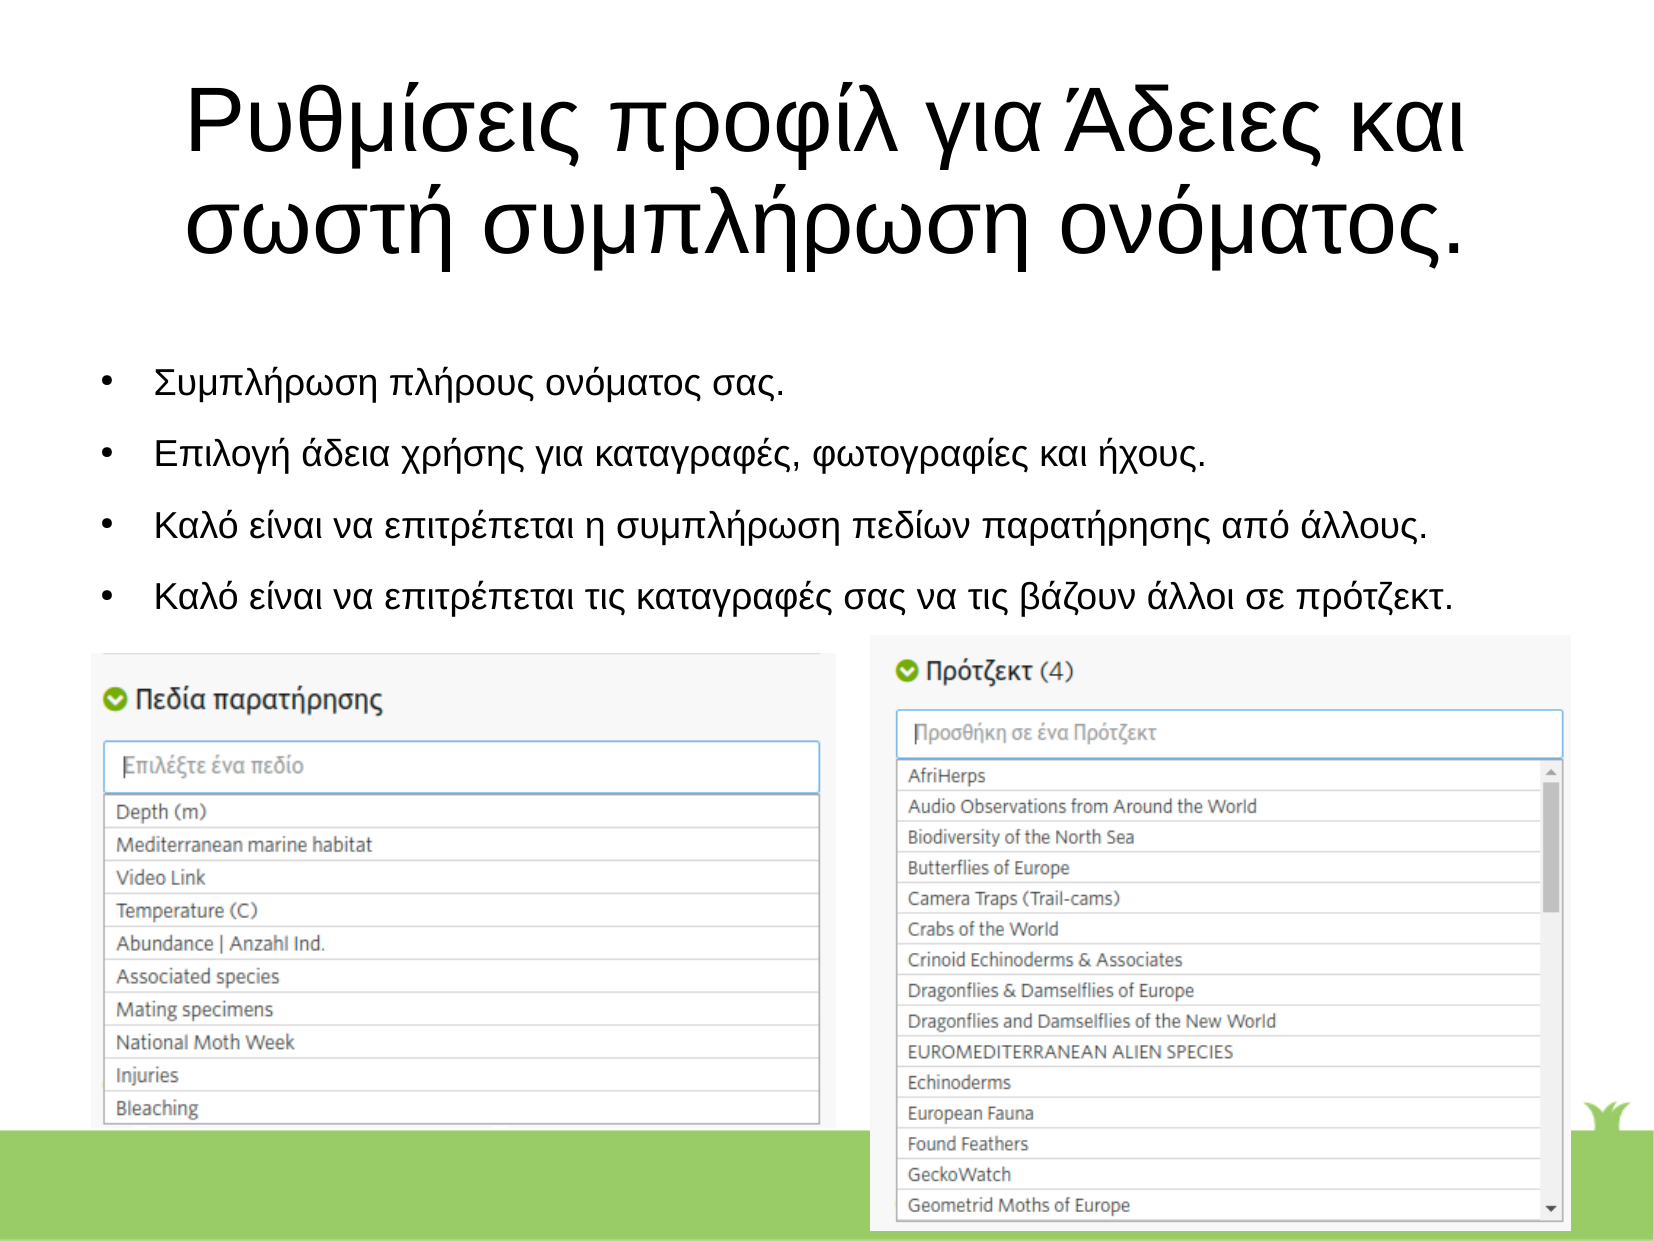

# Ρυθμίσεις προφίλ για Άδειες και σωστή συμπλήρωση ονόματος.
Συμπλήρωση πλήρους ονόματος σας.
Επιλογή άδεια χρήσης για καταγραφές, φωτογραφίες και ήχους.
Καλό είναι να επιτρέπεται η συμπλήρωση πεδίων παρατήρησης από άλλους.
Καλό είναι να επιτρέπεται τις καταγραφές σας να τις βάζουν άλλοι σε πρότζεκτ.